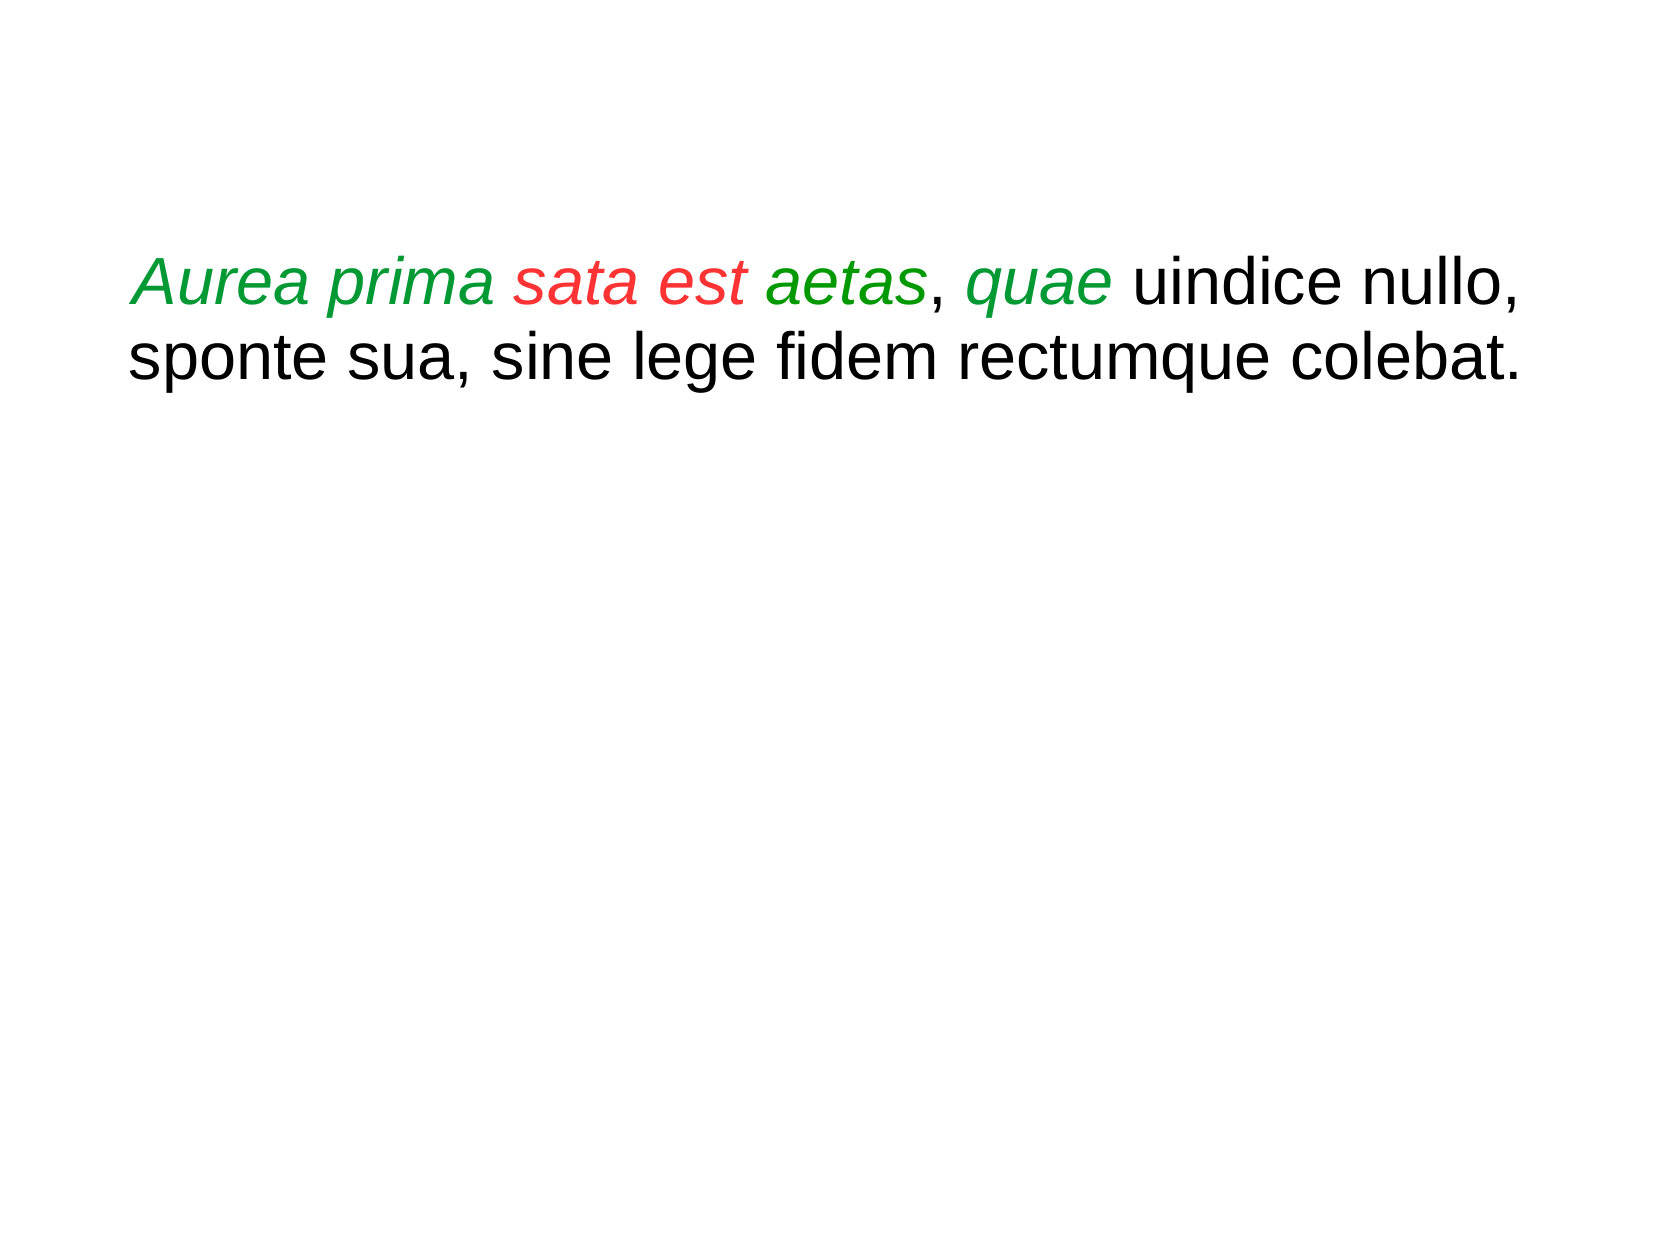

# Aurea prima sata est aetas, quae uindice nullo, sponte sua, sine lege fidem rectumque colebat.